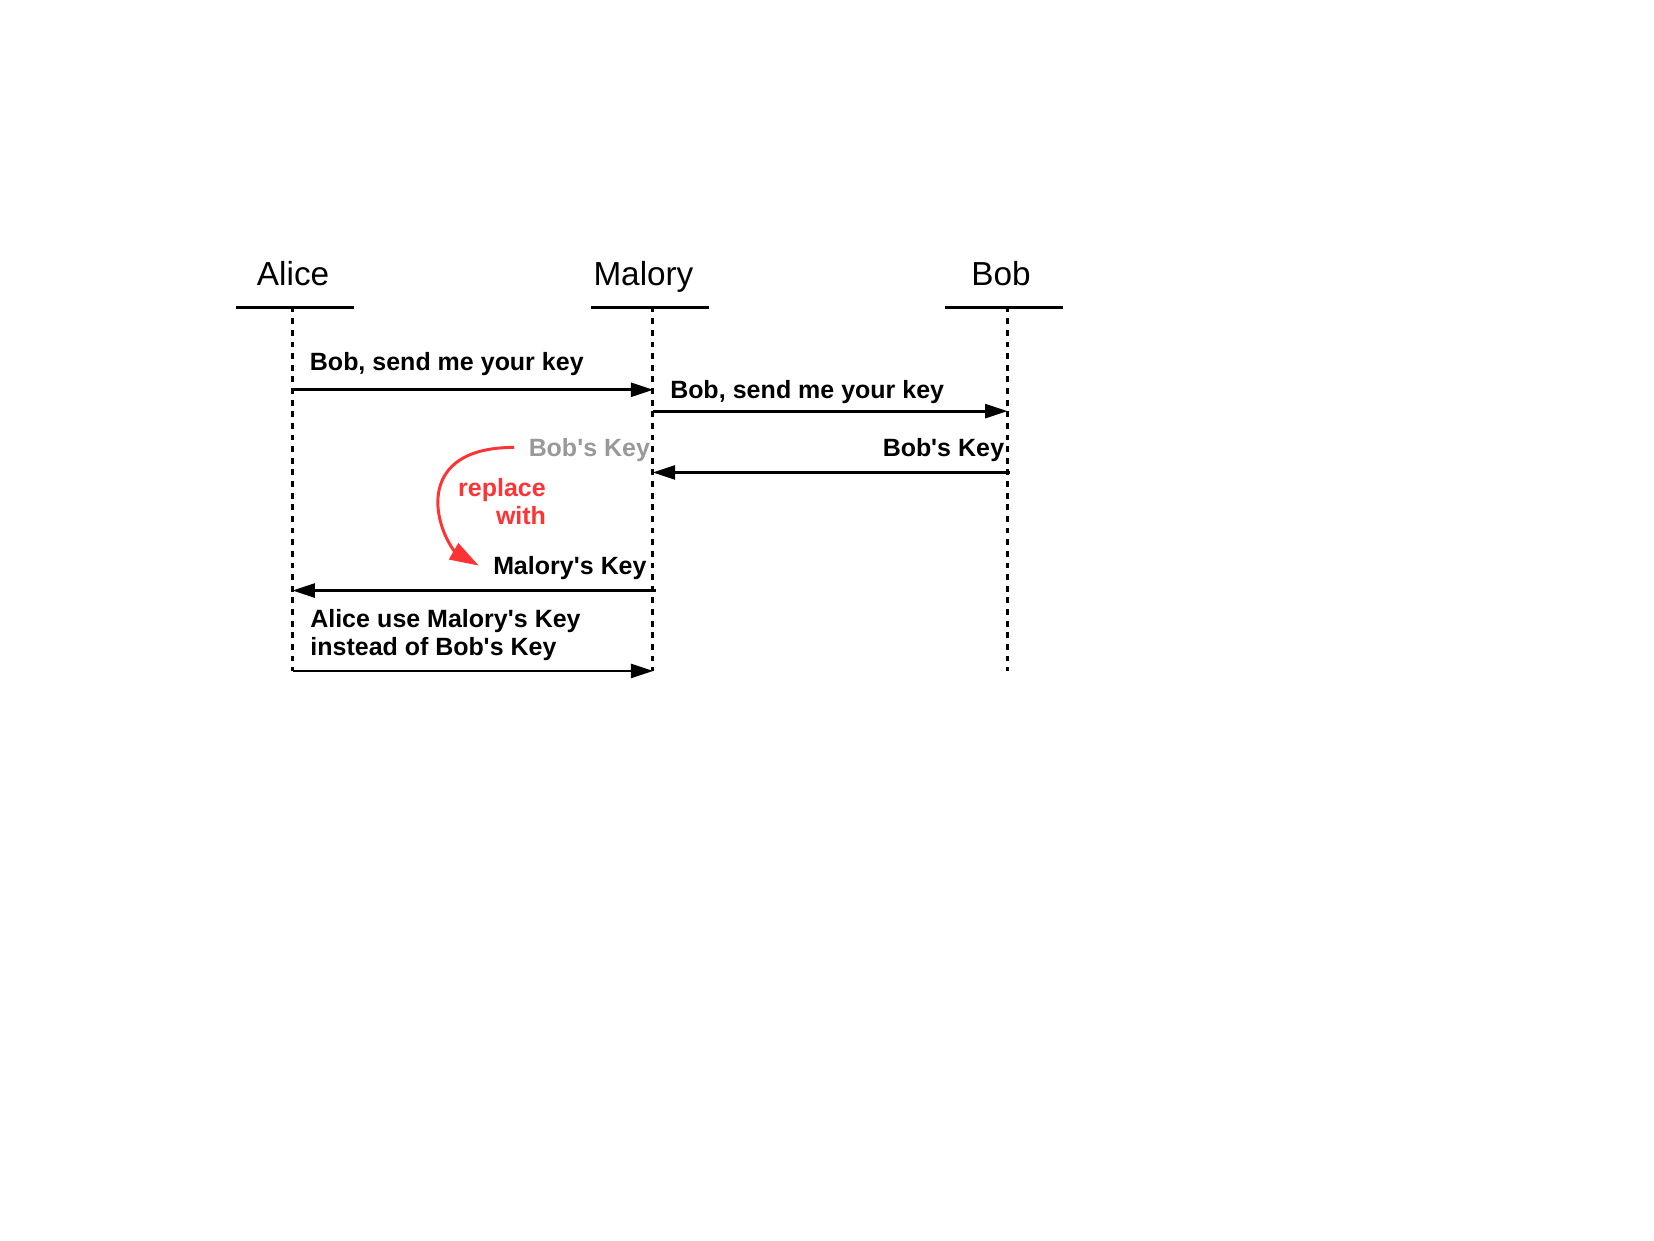

Alice
Malory
Bob
Bob, send me your key
Bob, send me your key
Bob's Key
Bob's Key
replace
with
Malory's Key
Alice use Malory's Key
instead of Bob's Key